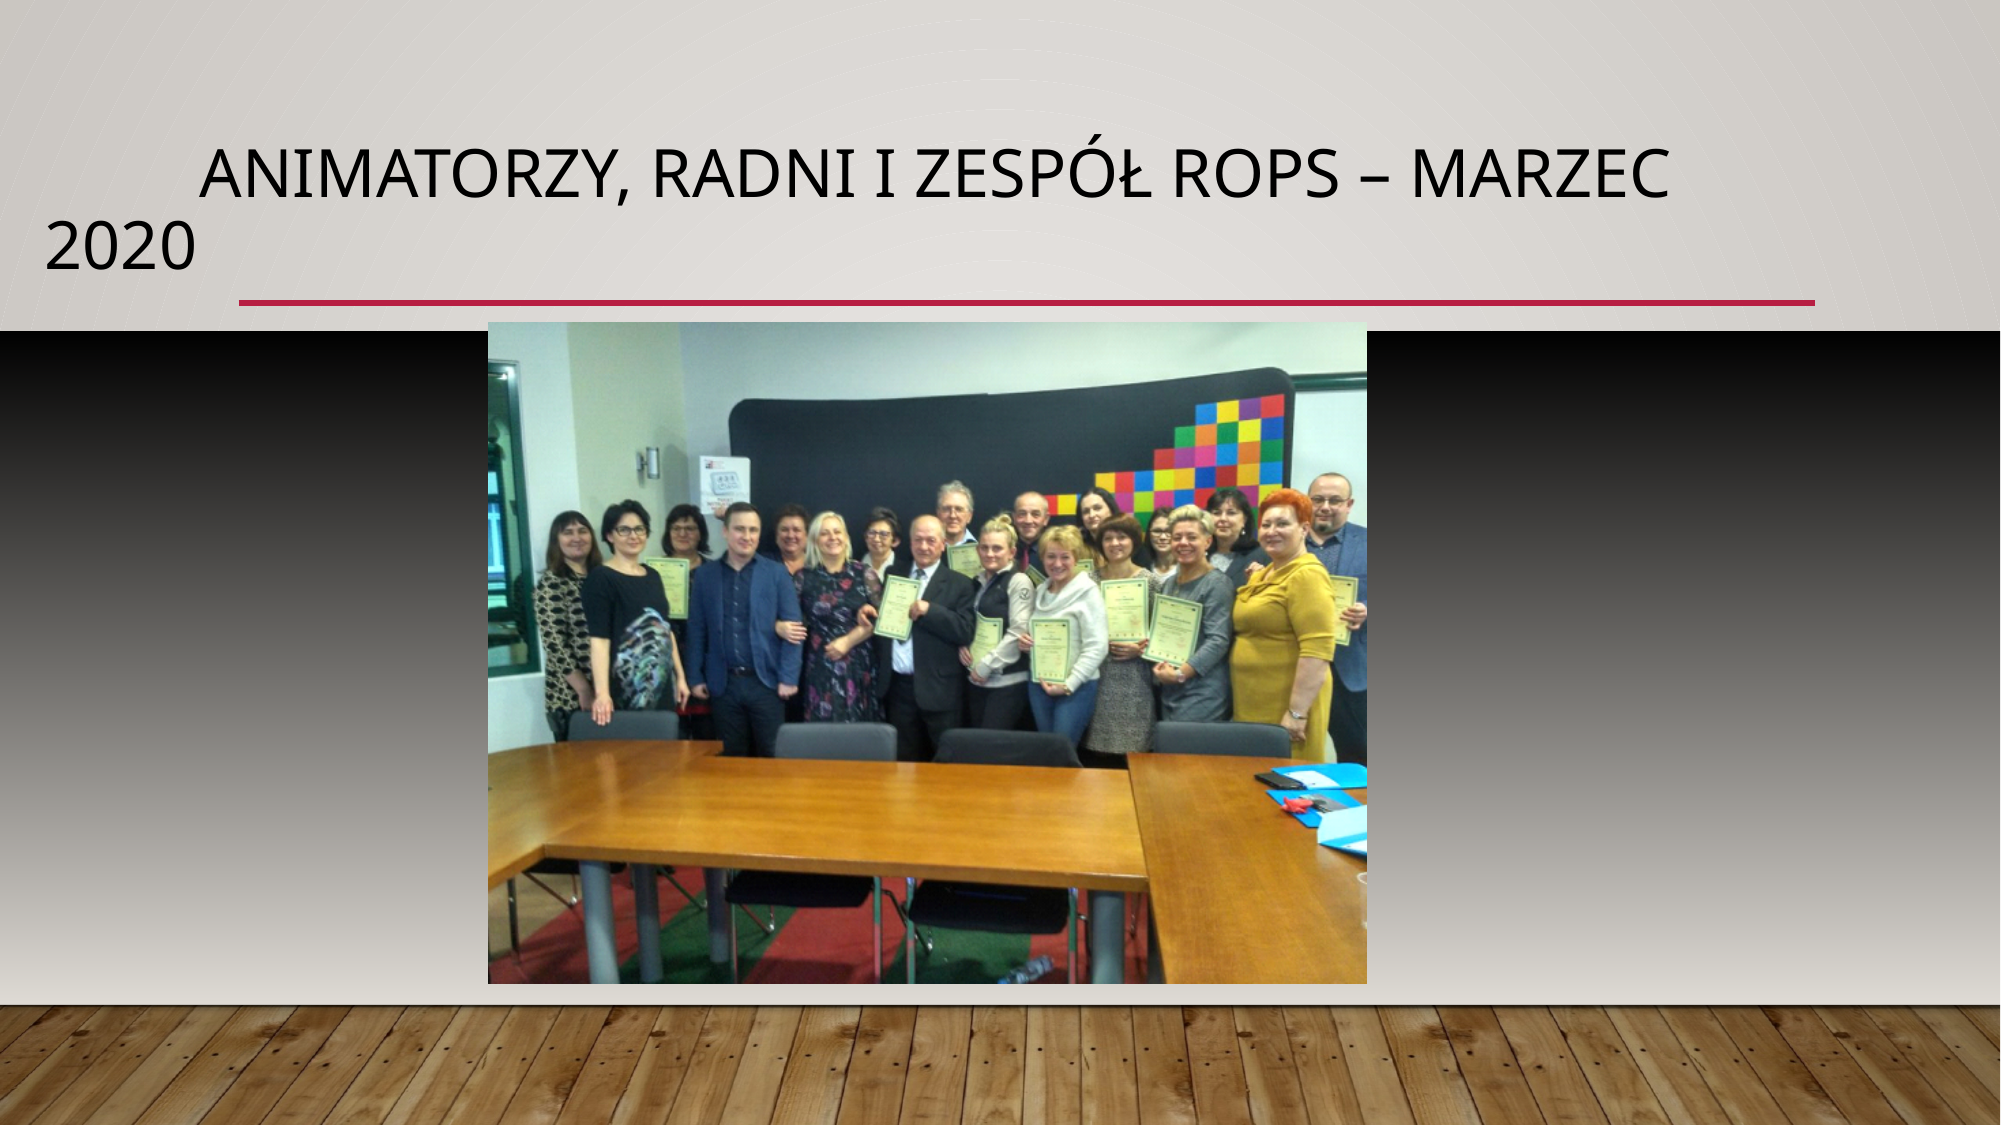

# ANIMATORZY, RADNI I ZESPÓŁ ROPS – MARZEC 2020